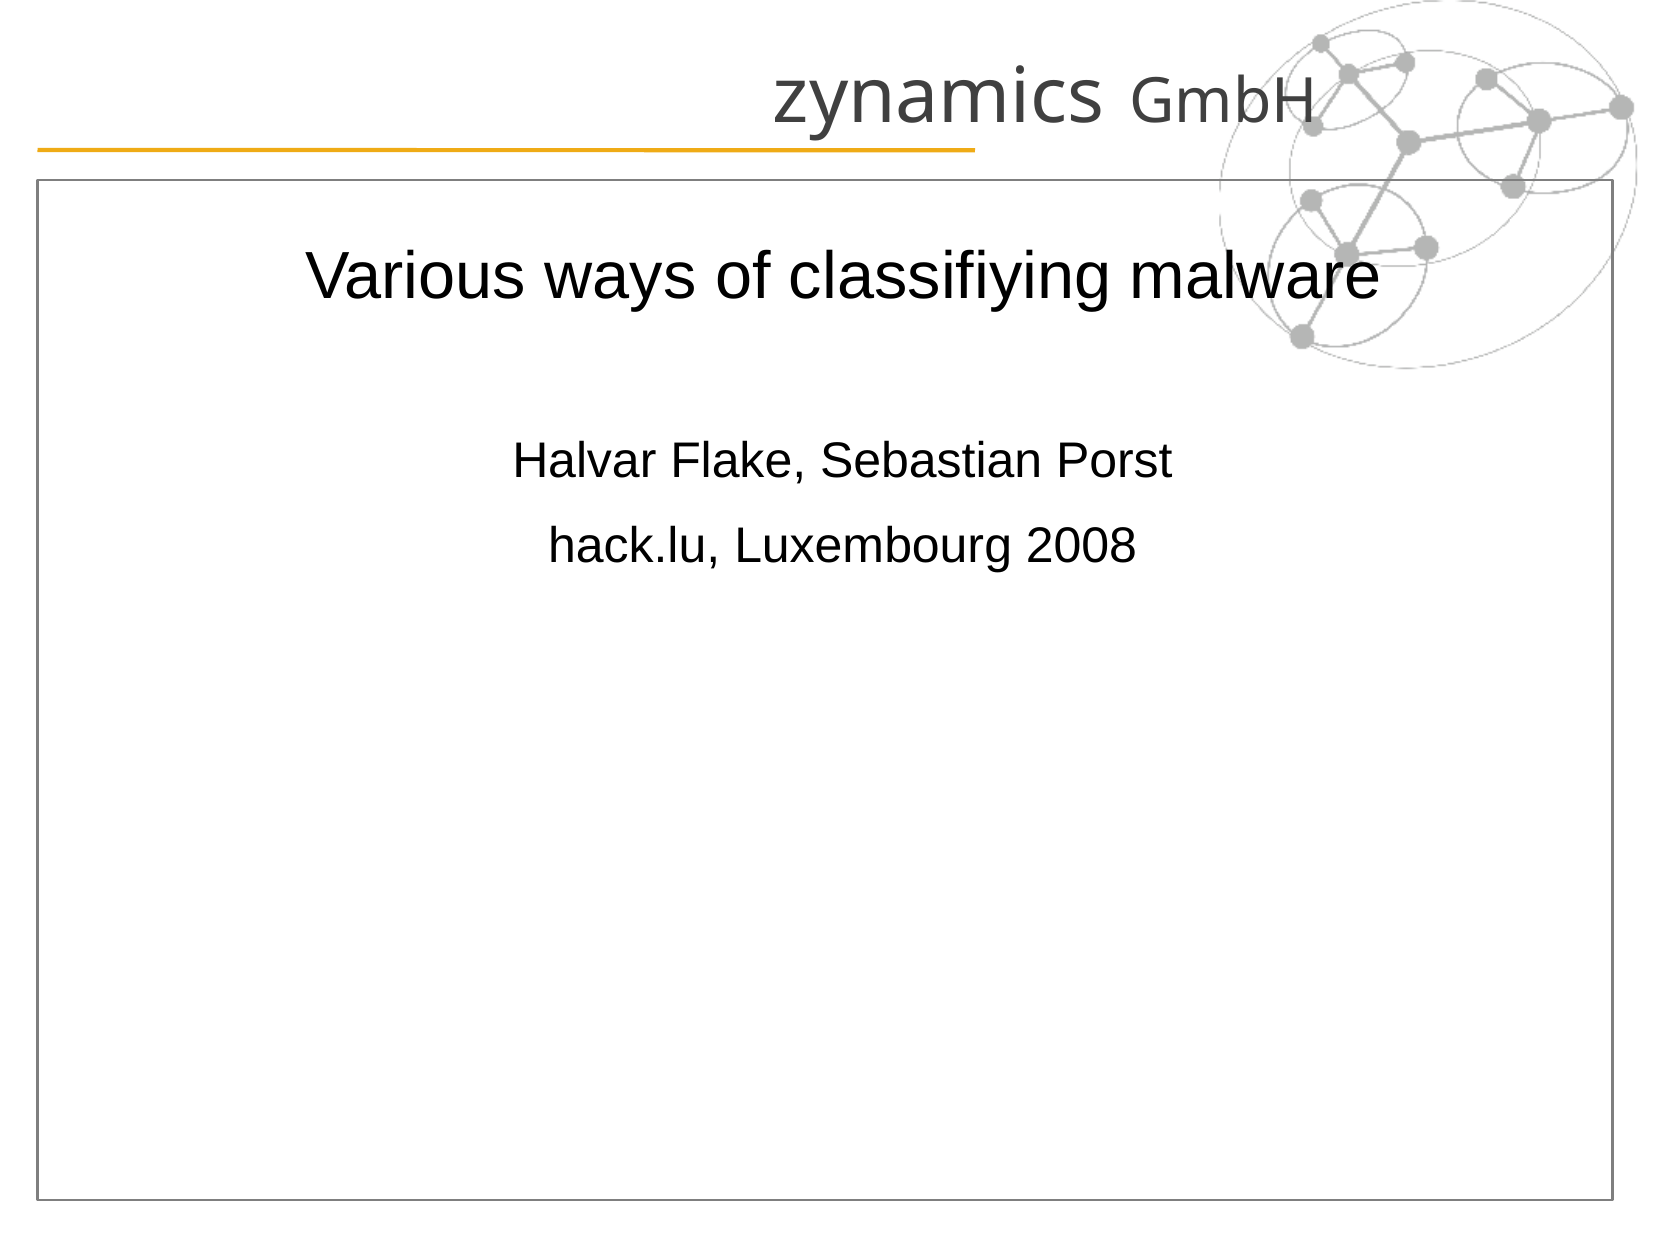

# zynamics GmbH
Various ways of classifiying malware
Halvar Flake, Sebastian Porst
hack.lu, Luxembourg 2008